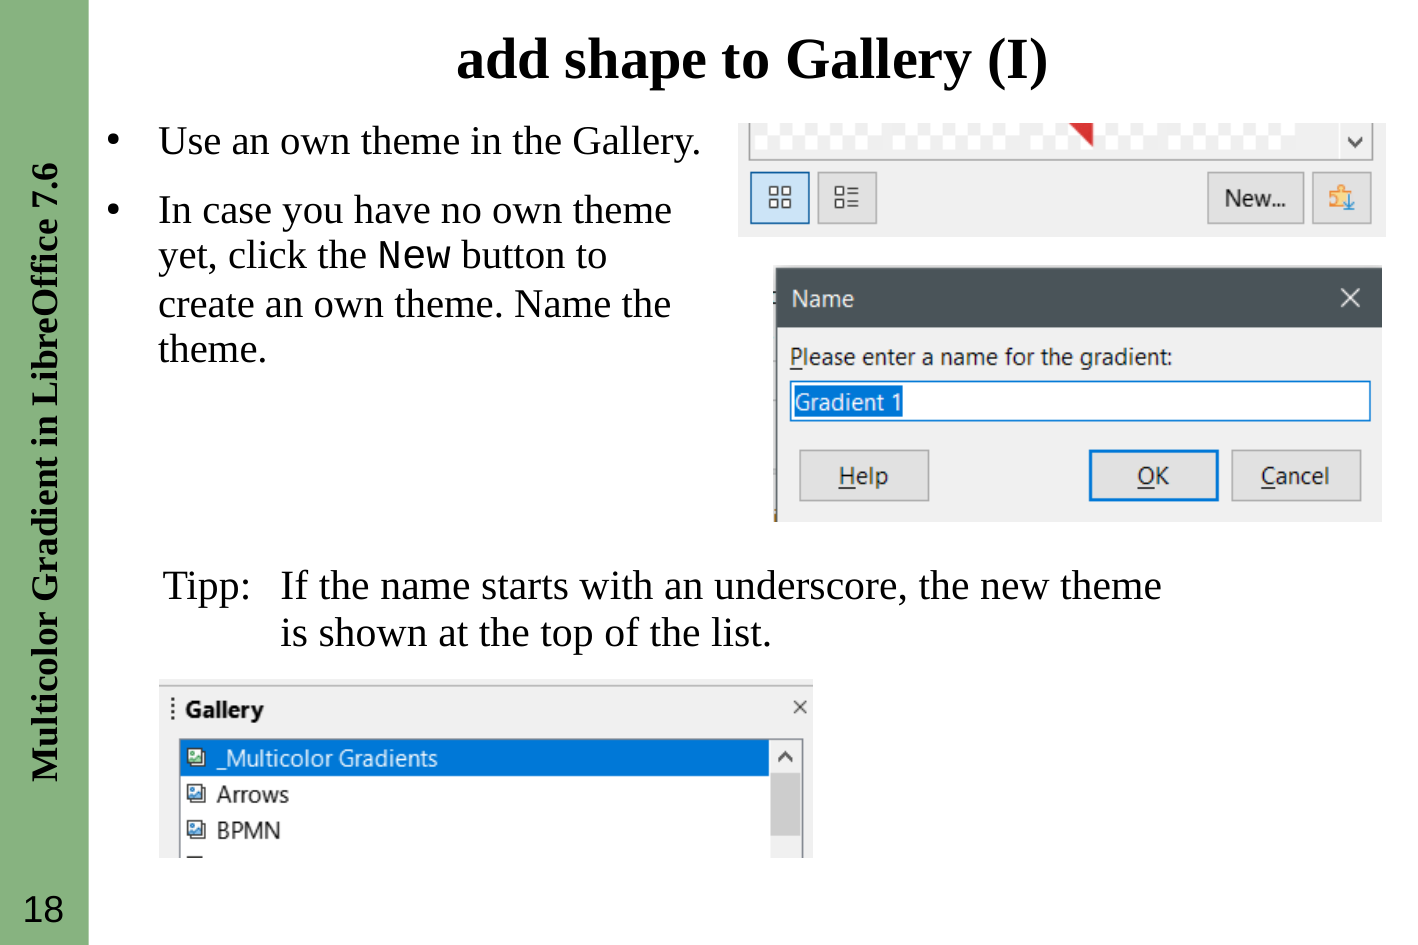

# add shape to Gallery (I)
Use an own theme in the Gallery.
In case you have no own theme yet, click the New button to create an own theme. Name the theme.
Tipp:	If the name starts with an underscore, the new theme is shown at the top of the list.